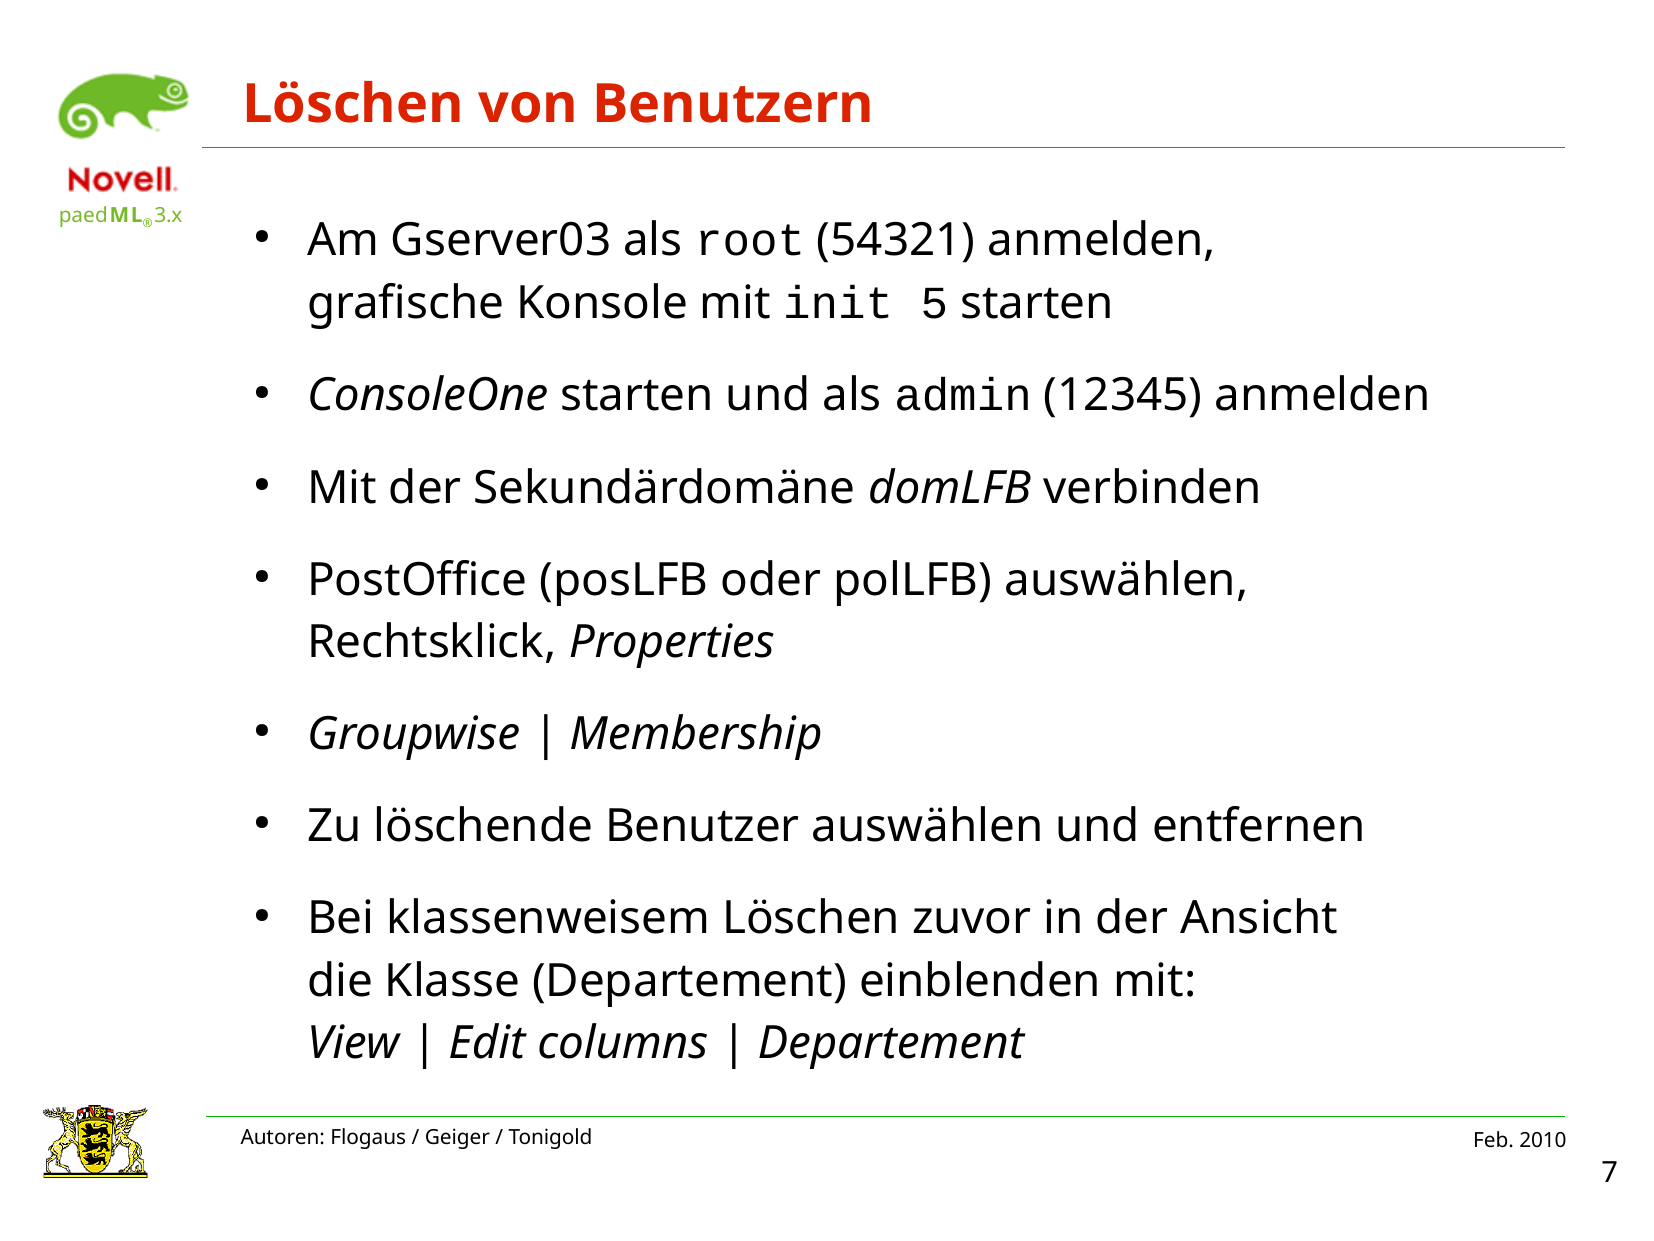

# Löschen von Benutzern
Am Gserver03 als root (54321) anmelden,
grafische Konsole mit init 5 starten
ConsoleOne starten und als admin (12345) anmelden
Mit der Sekundärdomäne domLFB verbinden
PostOffice (posLFB oder polLFB) auswählen,
Rechtsklick, Properties
Groupwise | Membership
Zu löschende Benutzer auswählen und entfernen
Bei klassenweisem Löschen zuvor in der Ansicht
die Klasse (Departement) einblenden mit:
View | Edit columns | Departement
Autoren: Flogaus / Geiger / Tonigold
Feb. 2010
7